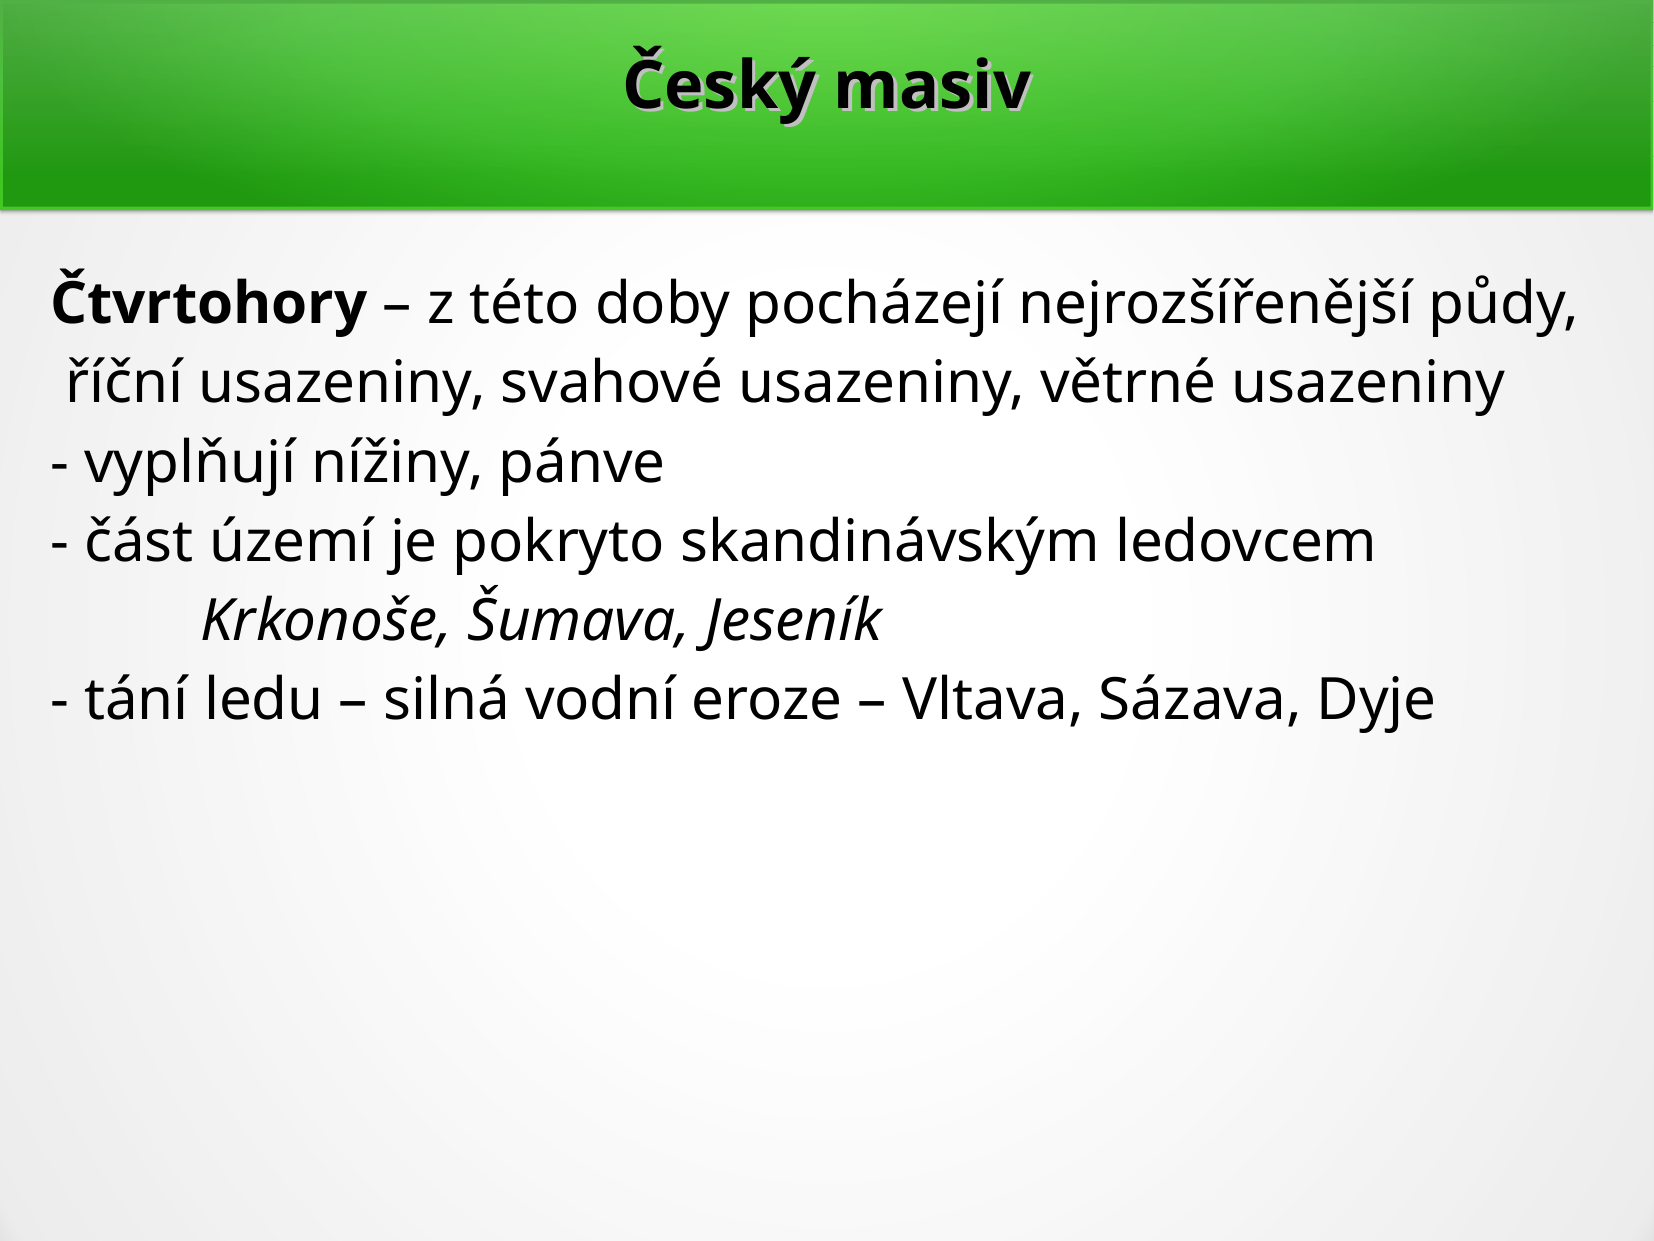

Český masiv
Čtvrtohory – z této doby pocházejí nejrozšířenější půdy,
 říční usazeniny, svahové usazeniny, větrné usazeniny
- vyplňují nížiny, pánve
- část území je pokryto skandinávským ledovcem
		Krkonoše, Šumava, Jeseník
- tání ledu – silná vodní eroze – Vltava, Sázava, Dyje